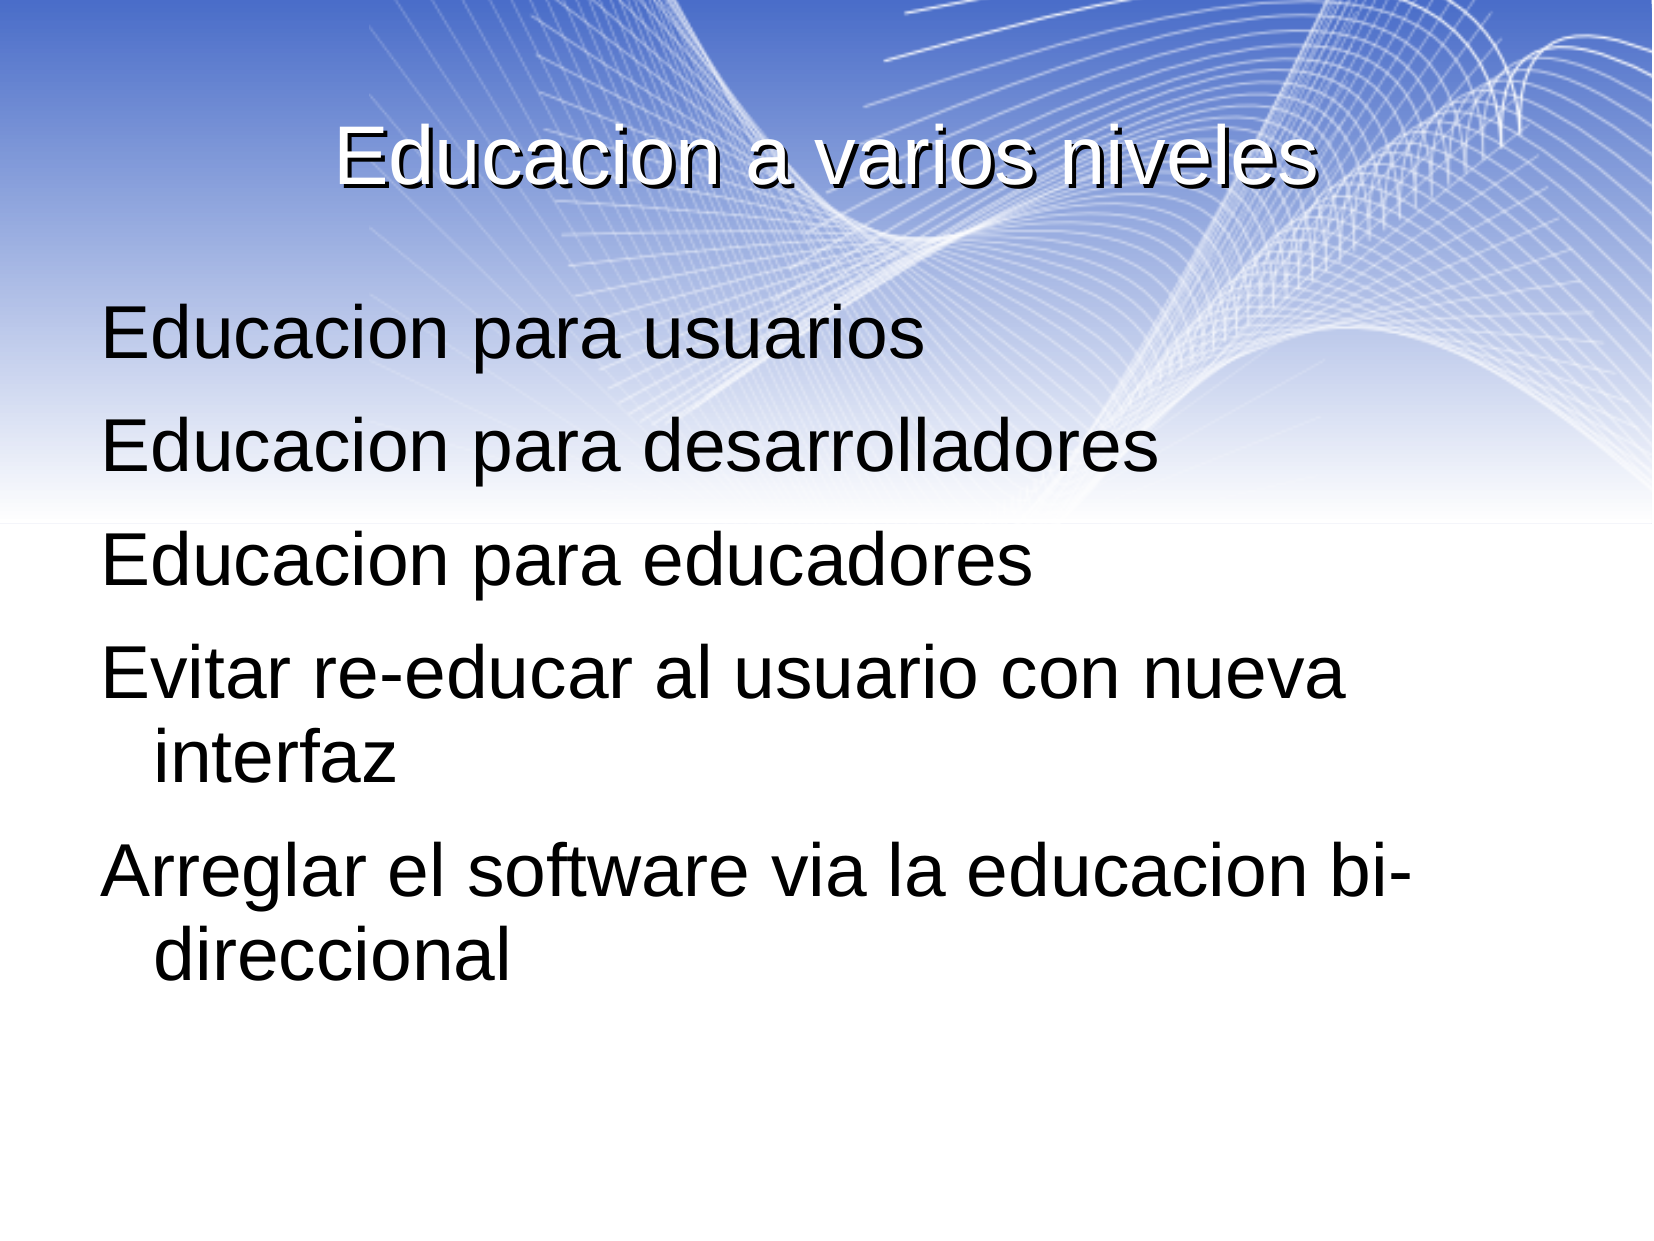

# Educacion a varios niveles
Educacion para usuarios
Educacion para desarrolladores
Educacion para educadores
Evitar re-educar al usuario con nueva interfaz
Arreglar el software via la educacion bi-direccional